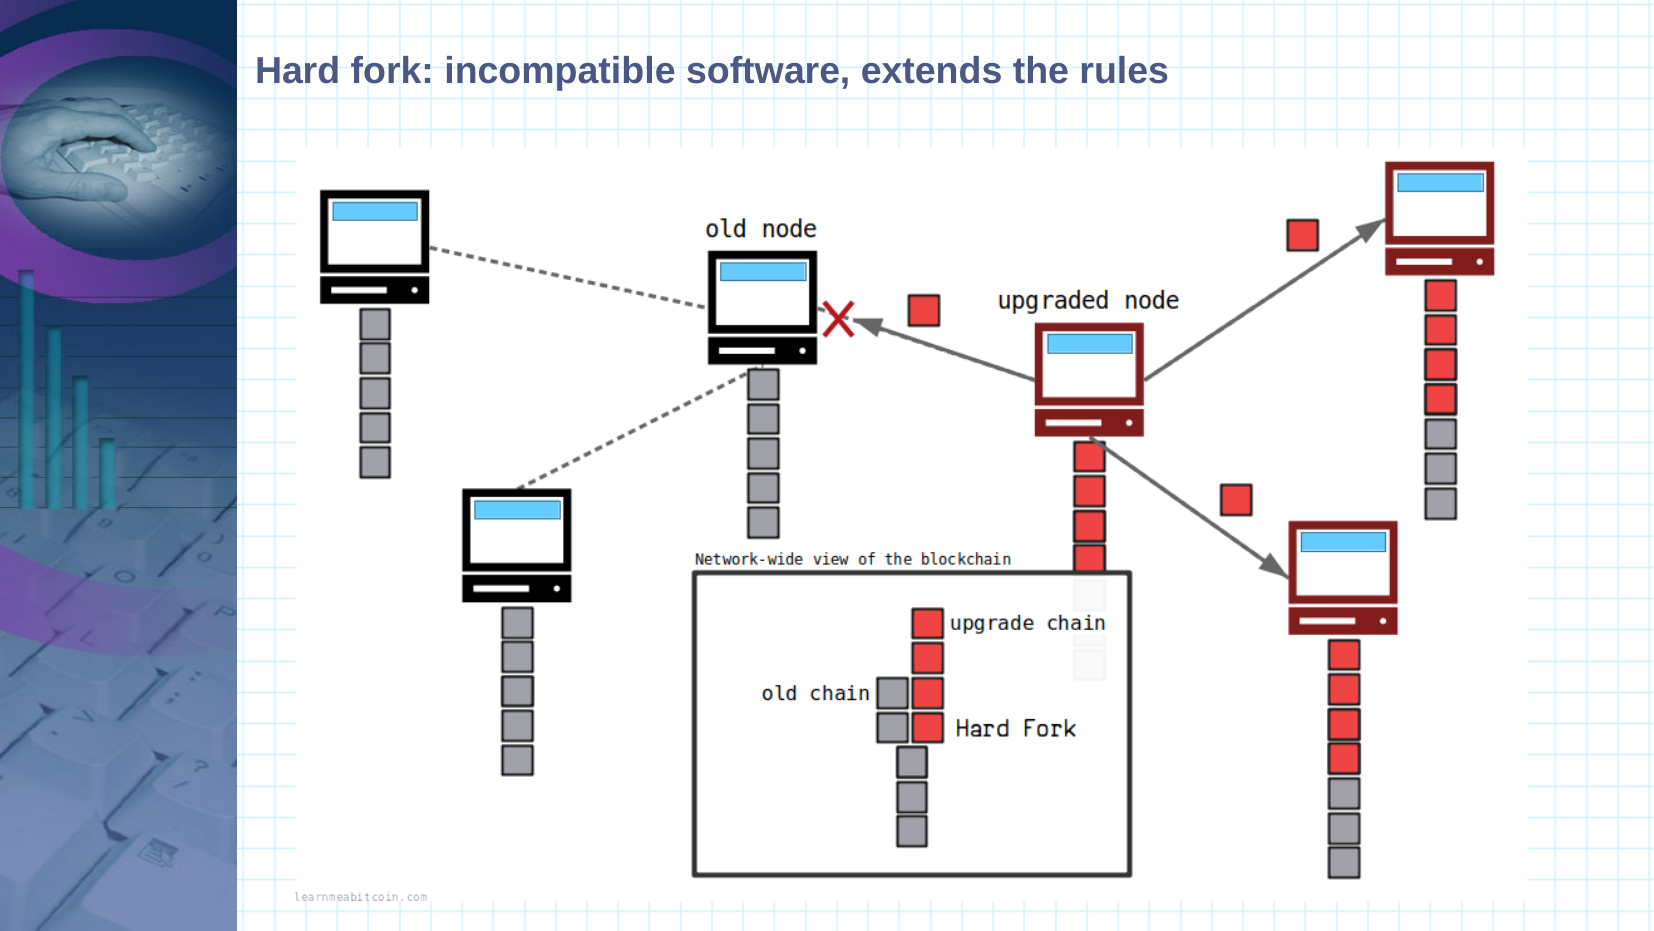

# Hard fork: incompatible software, extends the rules